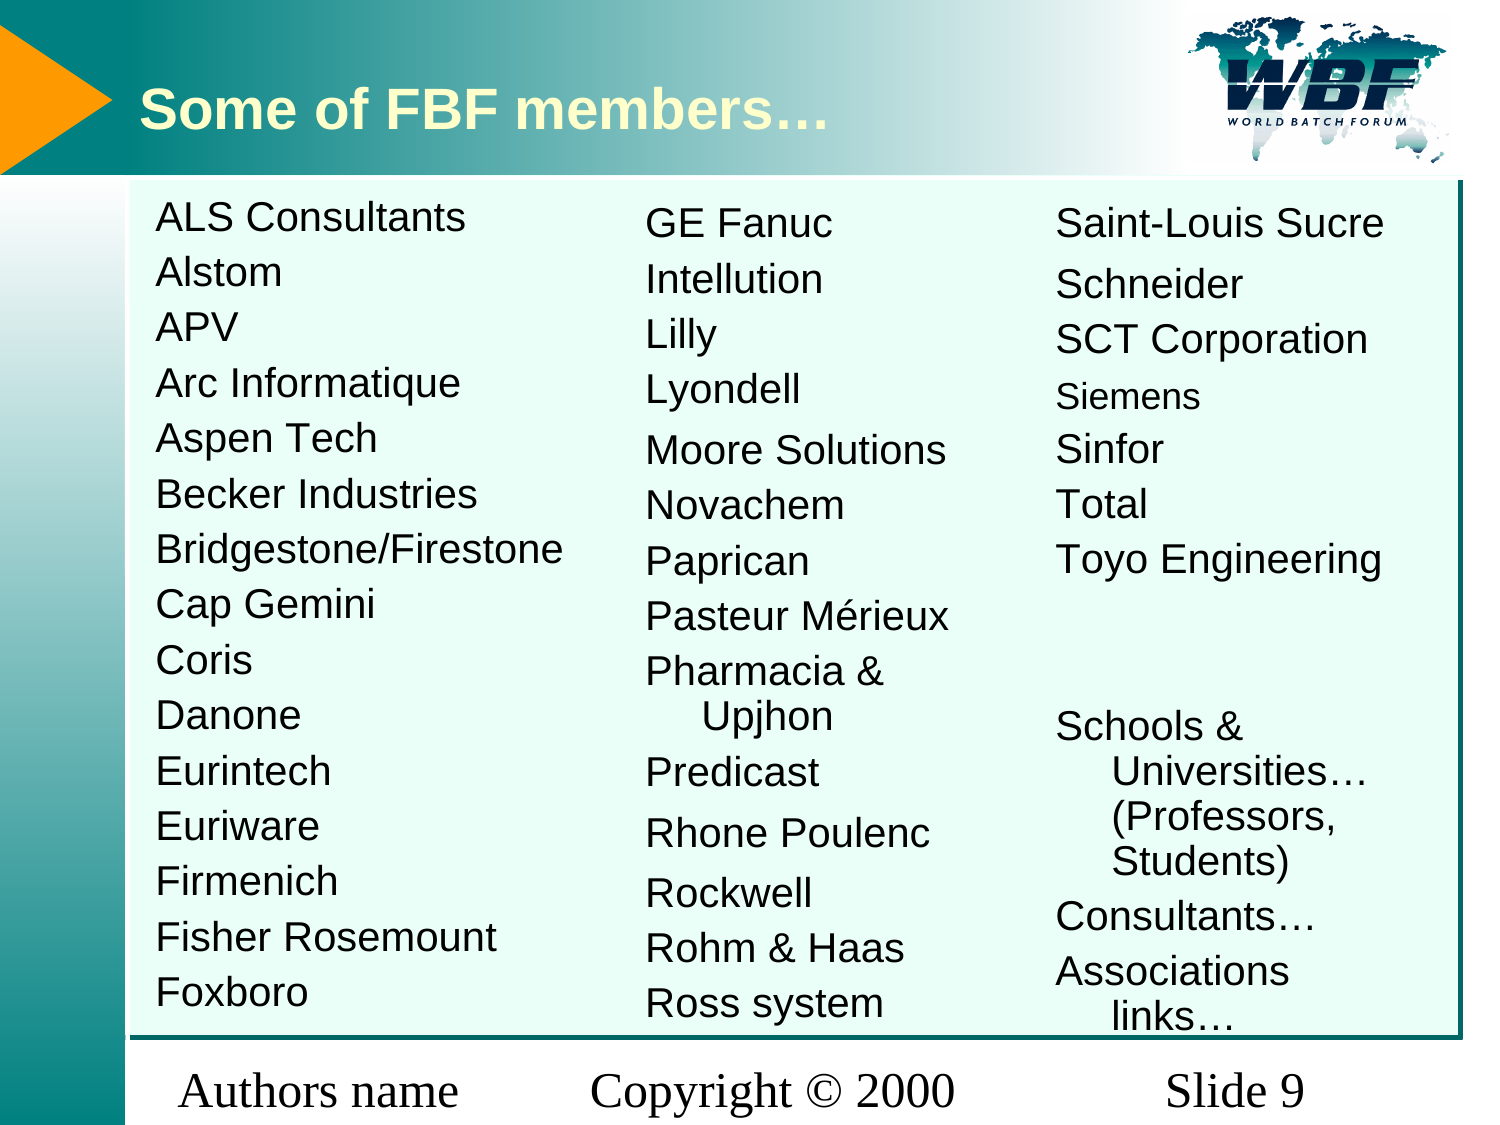

# Some of FBF members…
ALS Consultants
Alstom
APV
Arc Informatique
Aspen Tech
Becker Industries
Bridgestone/Firestone
Cap Gemini
Coris
Danone
Eurintech
Euriware
Firmenich
Fisher Rosemount
Foxboro
GE Fanuc
Intellution
Lilly
Lyondell
Moore Solutions
Novachem
Paprican
Pasteur Mérieux
Pharmacia & Upjhon
Predicast
Rhone Poulenc
Rockwell
Rohm & Haas
Ross system
Saint-Louis Sucre
Schneider
SCT Corporation
Siemens
Sinfor
Total
Toyo Engineering
Schools & Universities… (Professors, Students)
Consultants…
Associations links…
9